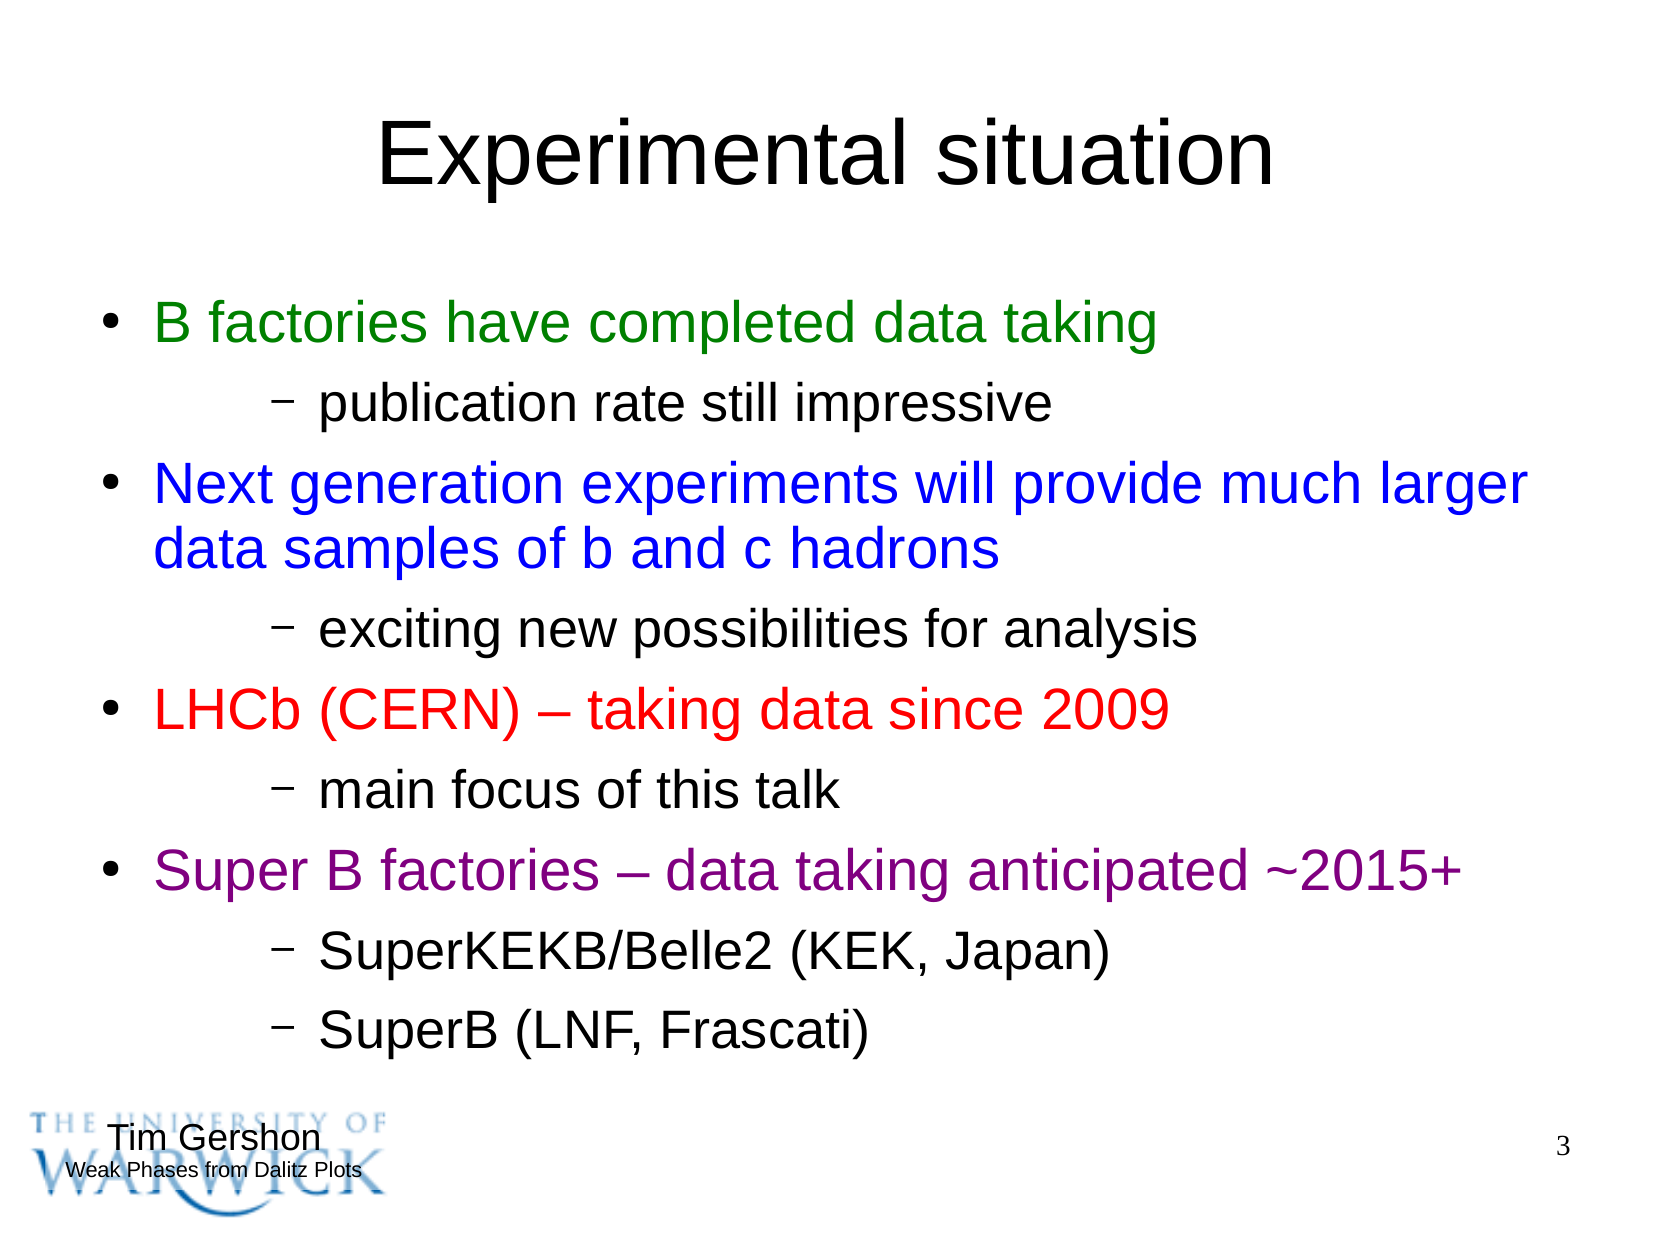

# Experimental situation
B factories have completed data taking
publication rate still impressive
Next generation experiments will provide much larger data samples of b and c hadrons
exciting new possibilities for analysis
LHCb (CERN) – taking data since 2009
main focus of this talk
Super B factories – data taking anticipated ~2015+
SuperKEKB/Belle2 (KEK, Japan)
SuperB (LNF, Frascati)
Tim Gershon
Weak Phases from Dalitz Plots
3